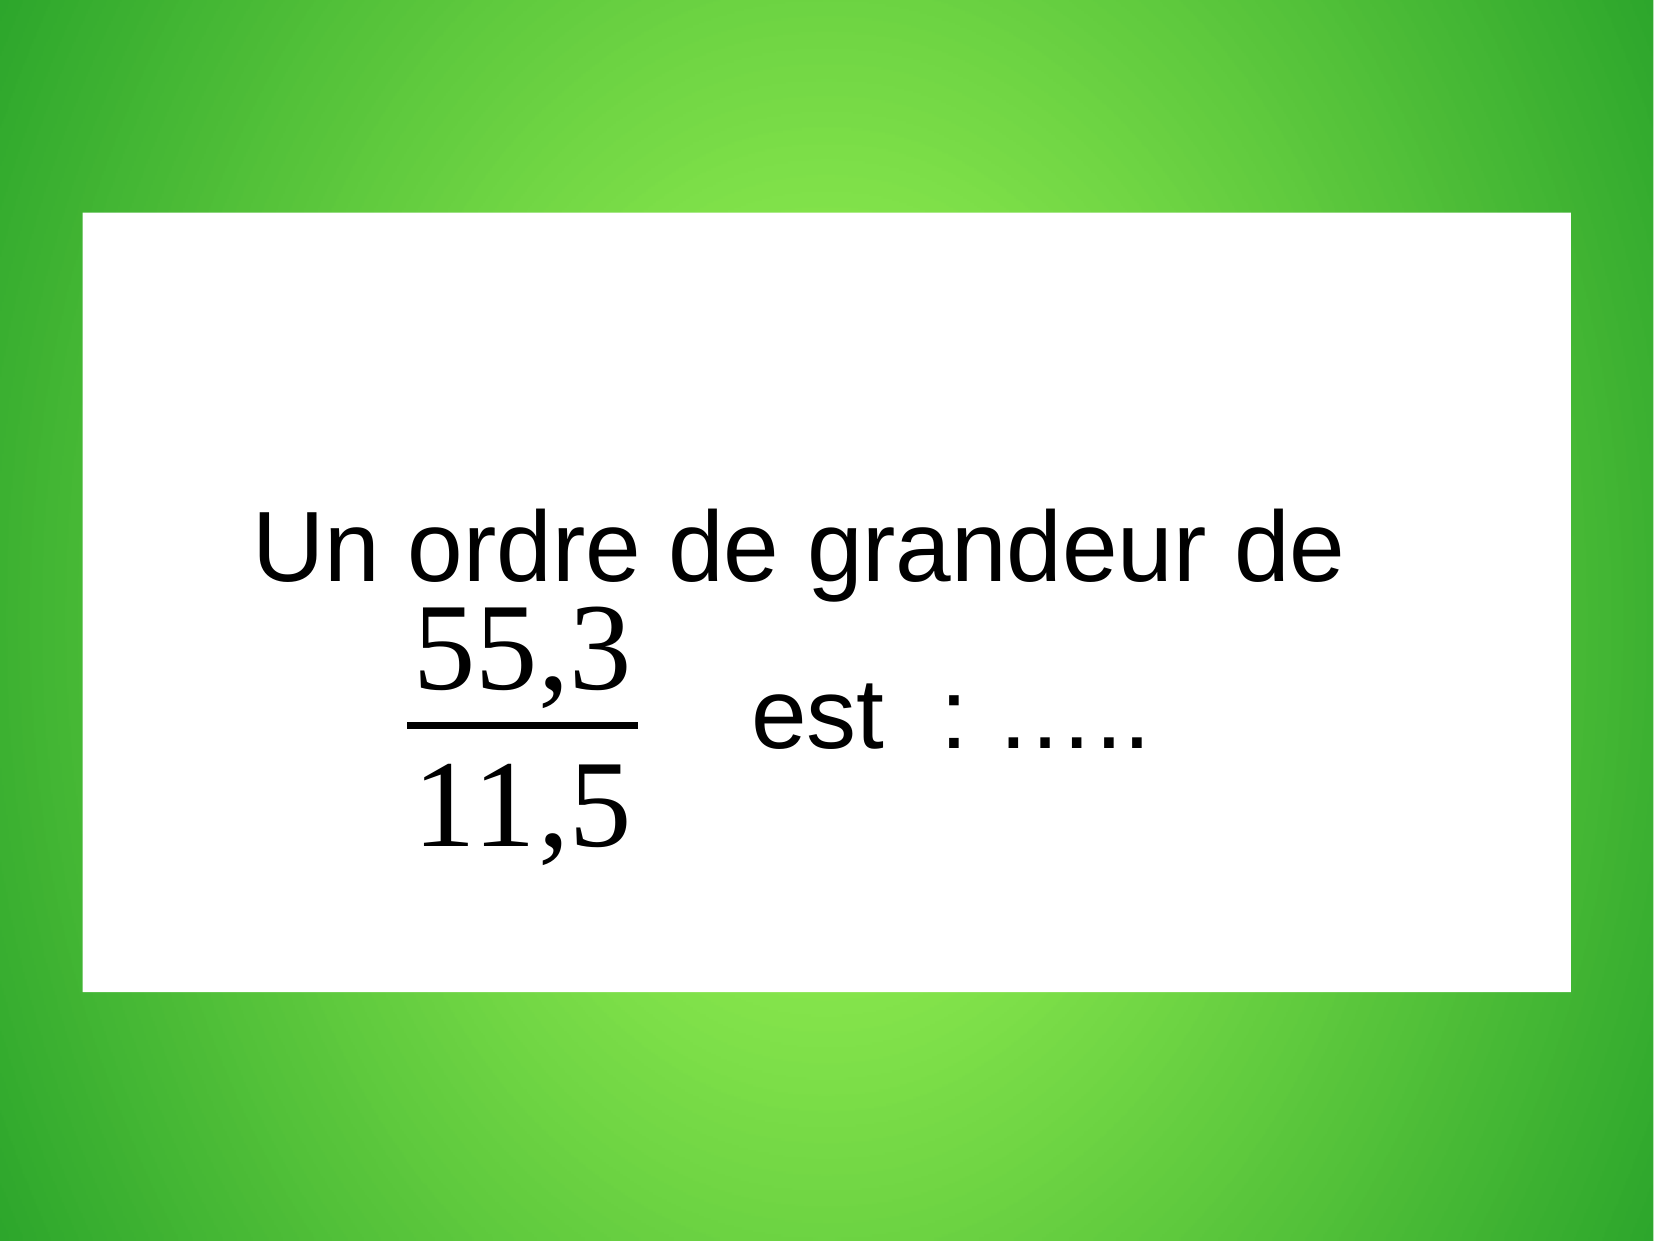

# Un ordre de grandeur de est  : …..